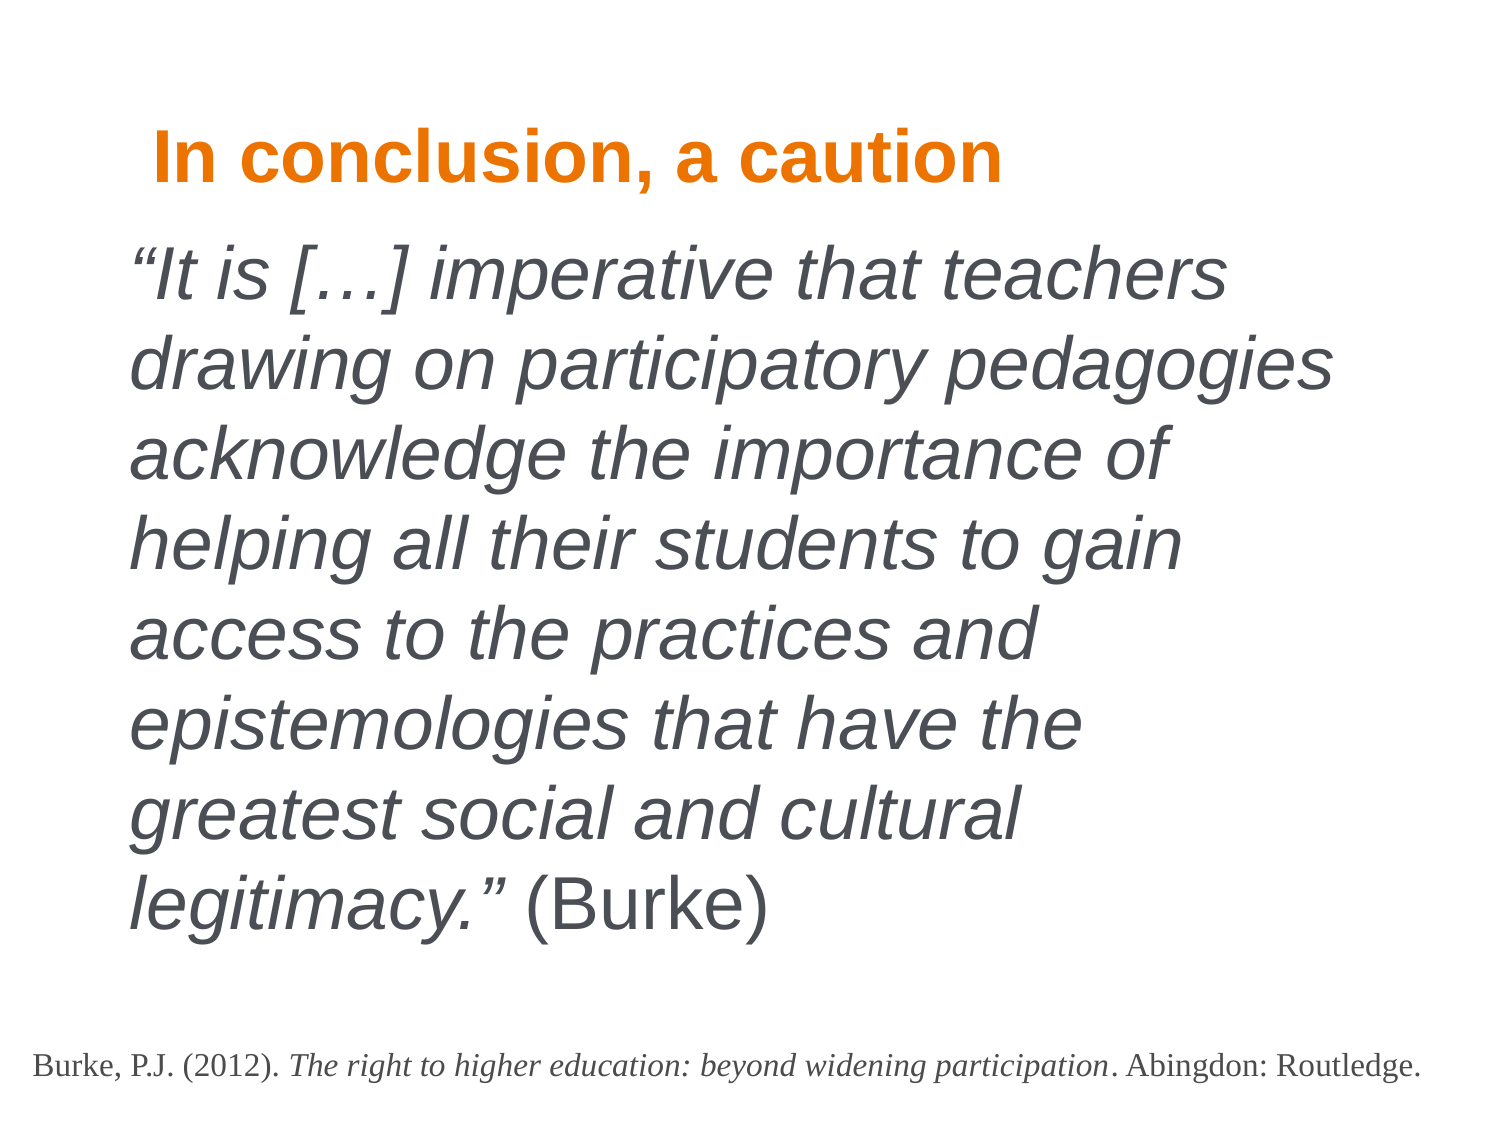

In conclusion, a caution
“It is […] imperative that teachers drawing on participatory pedagogies acknowledge the importance of helping all their students to gain access to the practices and epistemologies that have the greatest social and cultural legitimacy.” (Burke)
Burke, P.J. (2012). The right to higher education: beyond widening participation. Abingdon: Routledge.